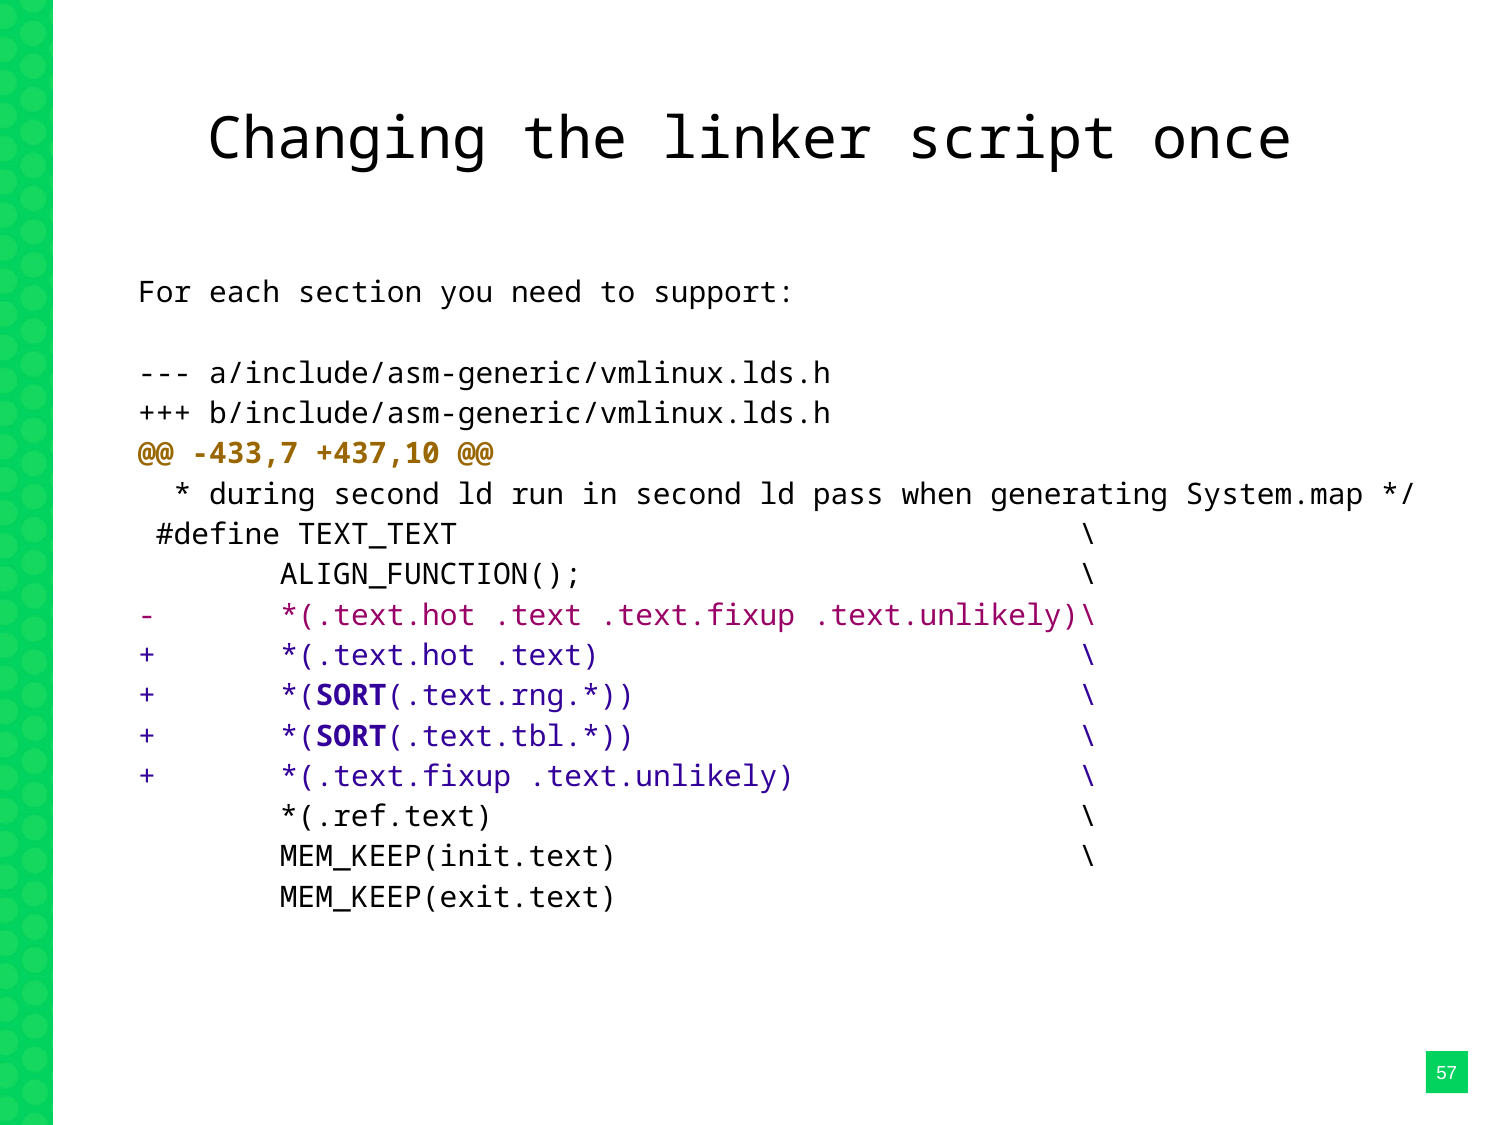

# Changing the linker script once
For each section you need to support:
--- a/include/asm-generic/vmlinux.lds.h
+++ b/include/asm-generic/vmlinux.lds.h
@@ -433,7 +437,10 @@
 * during second ld run in second ld pass when generating System.map */
 #define TEXT_TEXT \
 ALIGN_FUNCTION(); \
- *(.text.hot .text .text.fixup .text.unlikely)\
+ *(.text.hot .text) \
+ *(SORT(.text.rng.*)) \
+ *(SORT(.text.tbl.*)) \
+ *(.text.fixup .text.unlikely) \
 *(.ref.text) \
 MEM_KEEP(init.text) \
 MEM_KEEP(exit.text)